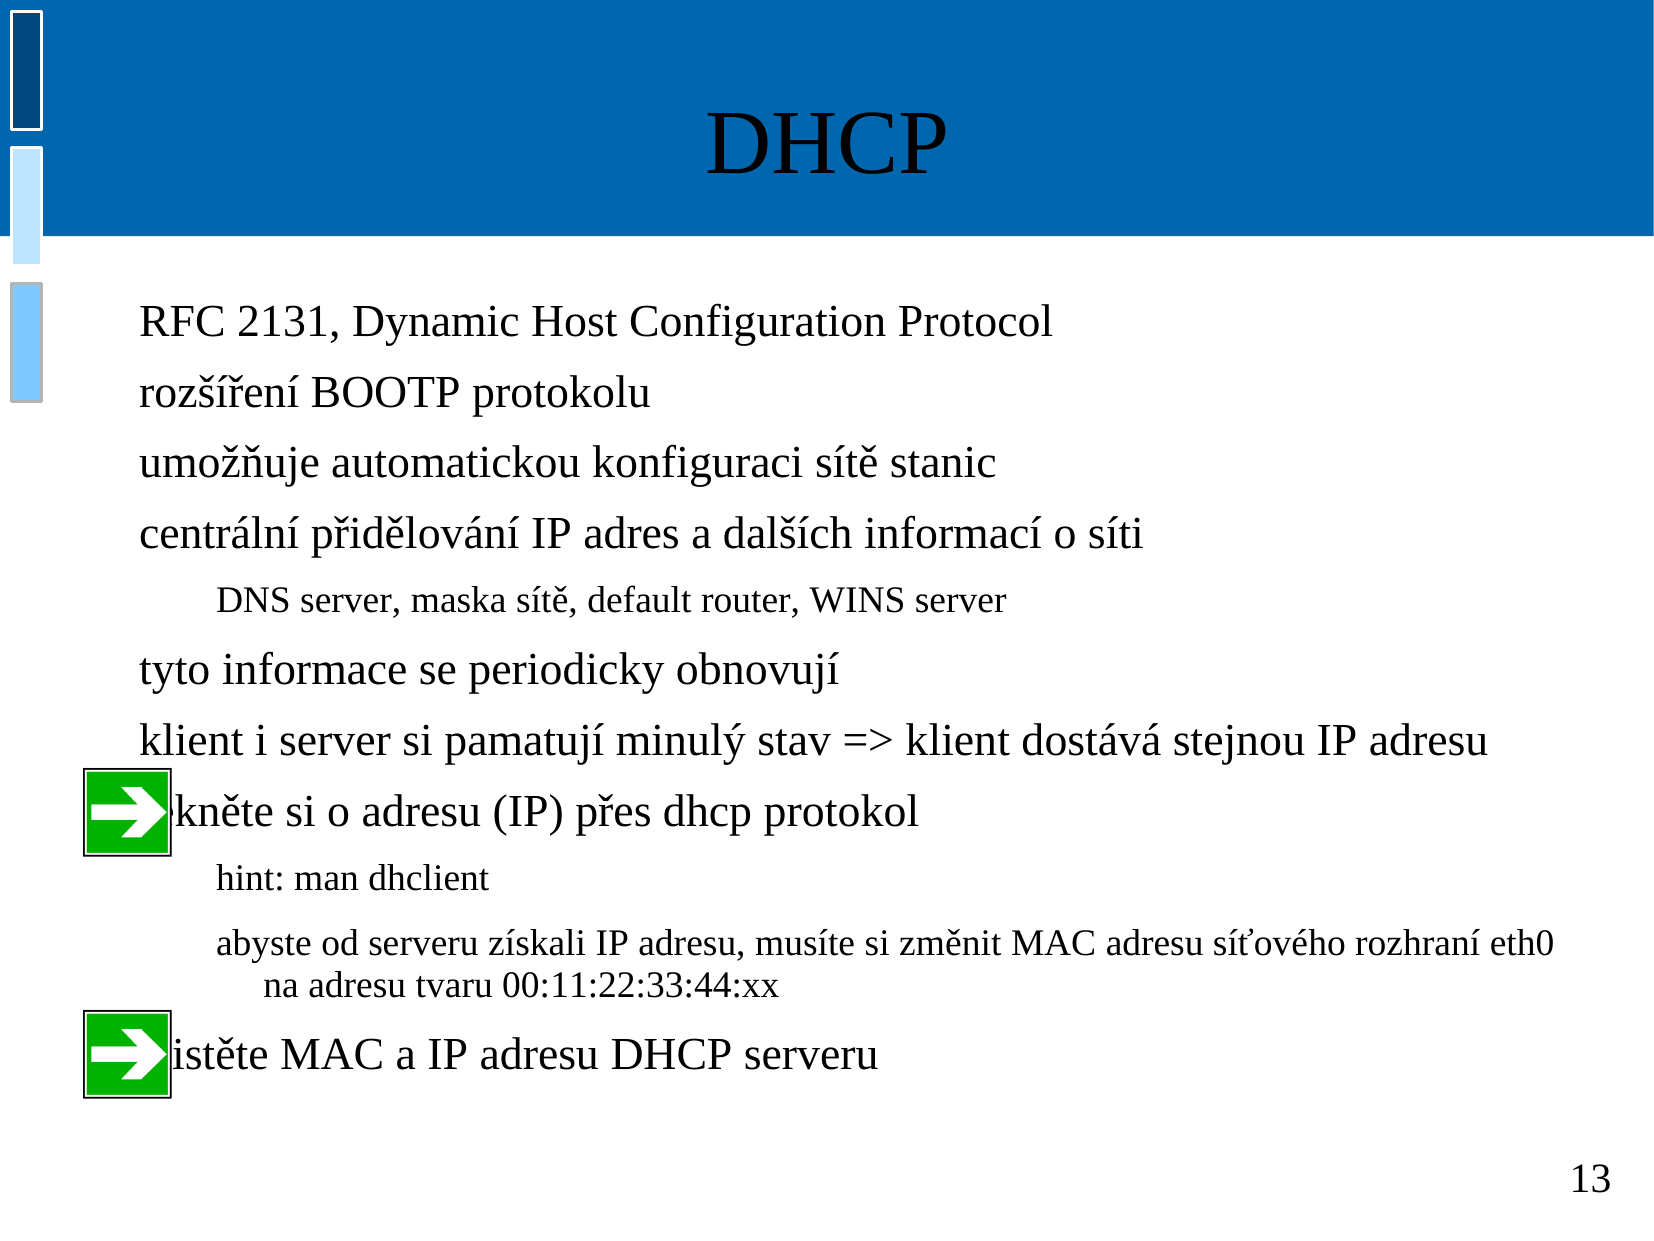

# DHCP
RFC 2131, Dynamic Host Configuration Protocol
rozšíření BOOTP protokolu
umožňuje automatickou konfiguraci sítě stanic
centrální přidělování IP adres a dalších informací o síti
DNS server, maska sítě, default router, WINS server
tyto informace se periodicky obnovují
klient i server si pamatují minulý stav => klient dostává stejnou IP adresu
řekněte si o adresu (IP) přes dhcp protokol
hint: man dhclient
abyste od serveru získali IP adresu, musíte si změnit MAC adresu síťového rozhraní eth0 na adresu tvaru 00:11:22:33:44:xx
zjistěte MAC a IP adresu DHCP serveru